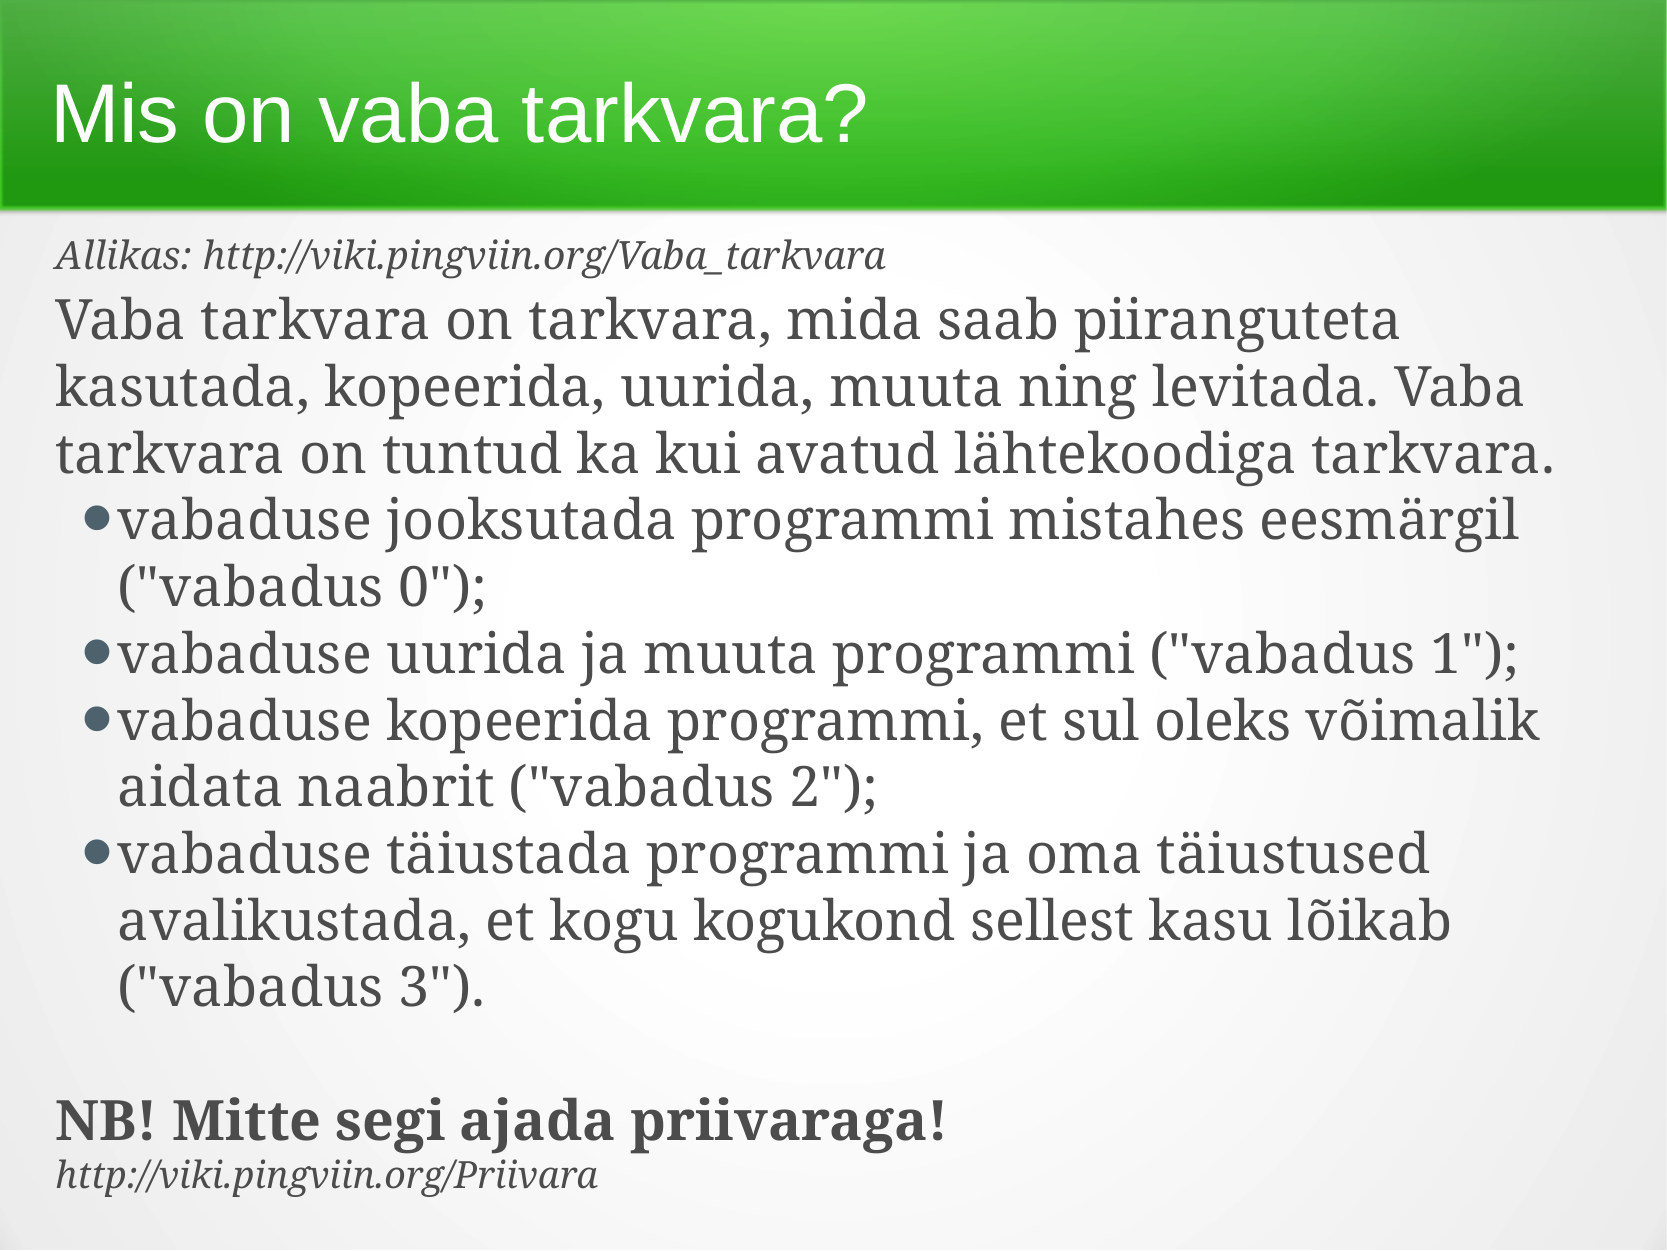

# Mis on vaba tarkvara?
Allikas: http://viki.pingviin.org/Vaba_tarkvara
Vaba tarkvara on tarkvara, mida saab piiranguteta kasutada, kopeerida, uurida, muuta ning levitada. Vaba tarkvara on tuntud ka kui avatud lähtekoodiga tarkvara.
vabaduse jooksutada programmi mistahes eesmärgil ("vabadus 0");
vabaduse uurida ja muuta programmi ("vabadus 1");
vabaduse kopeerida programmi, et sul oleks võimalik aidata naabrit ("vabadus 2");
vabaduse täiustada programmi ja oma täiustused avalikustada, et kogu kogukond sellest kasu lõikab ("vabadus 3").
NB! Mitte segi ajada priivaraga!
http://viki.pingviin.org/Priivara